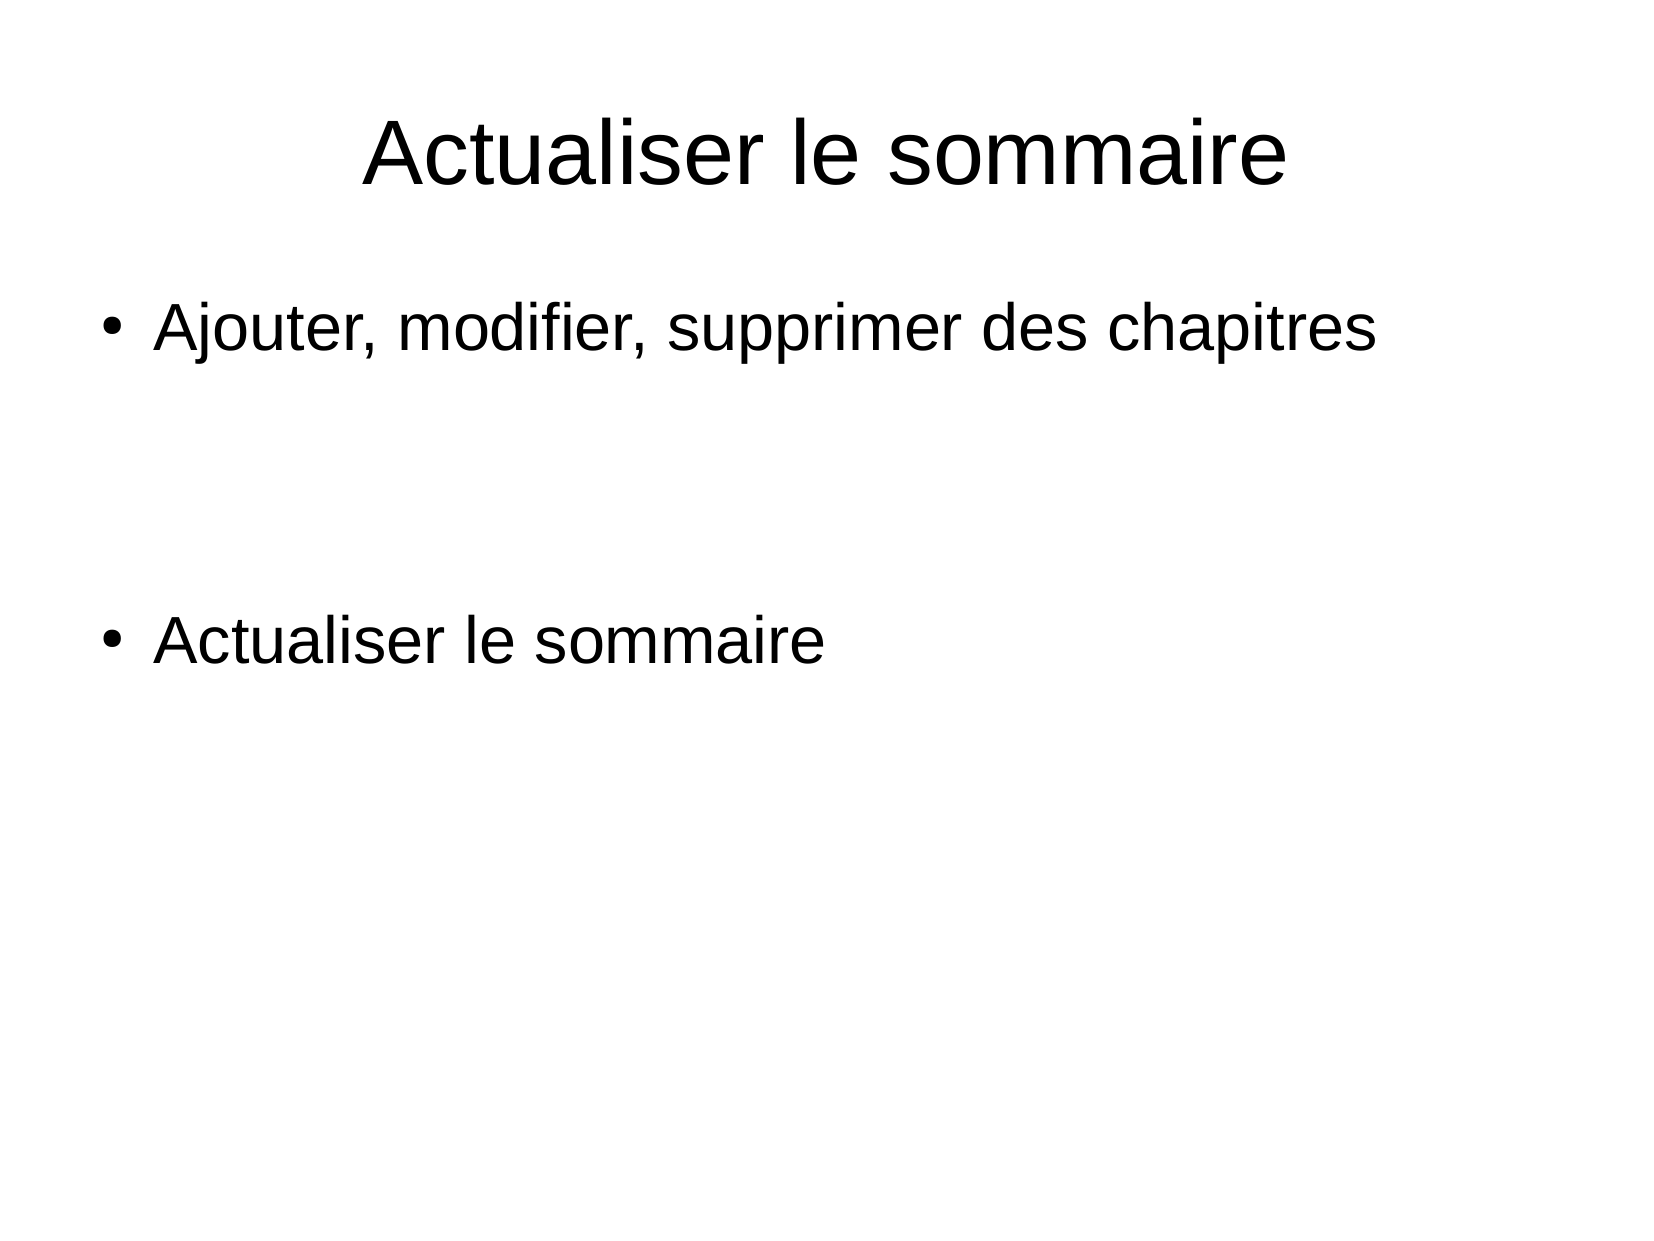

# Actualiser le sommaire
Ajouter, modifier, supprimer des chapitres
Actualiser le sommaire